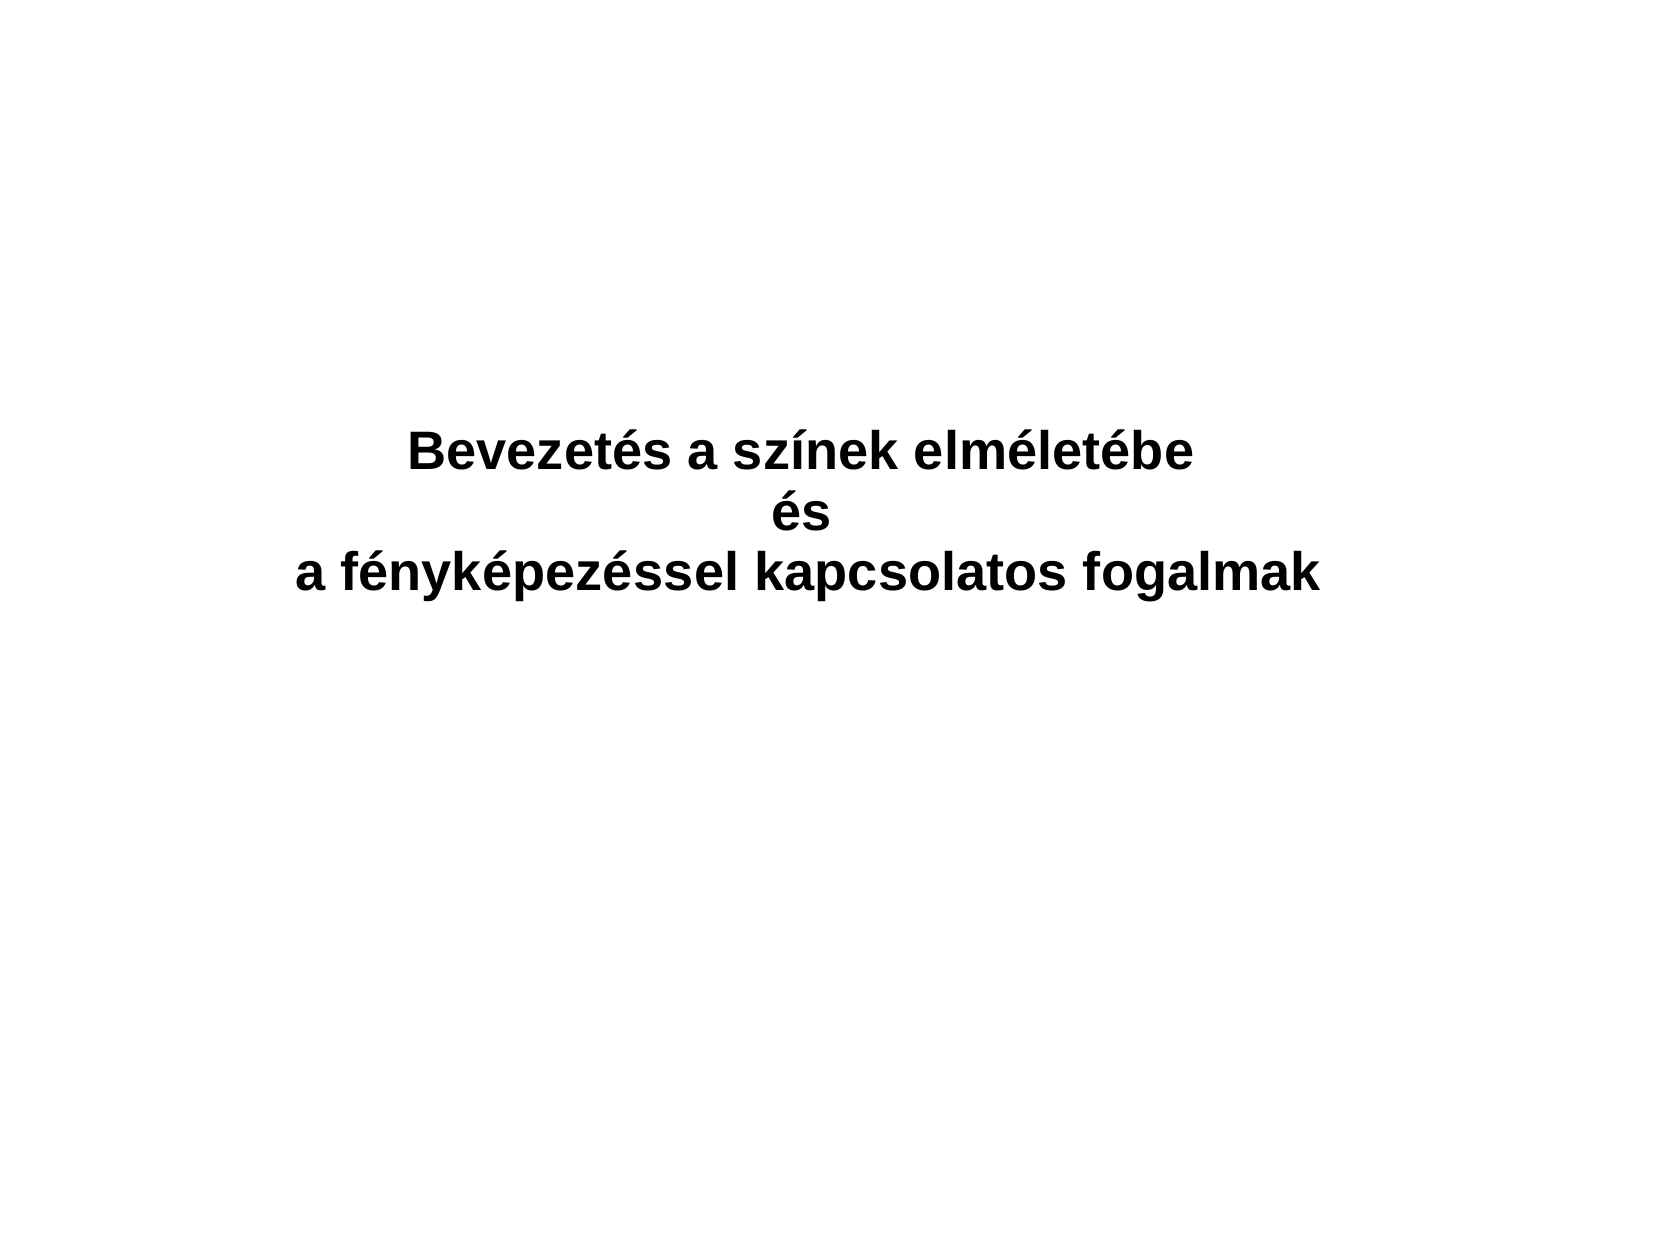

Bevezetés a színek elméletébe
és
a fényképezéssel kapcsolatos fogalmak